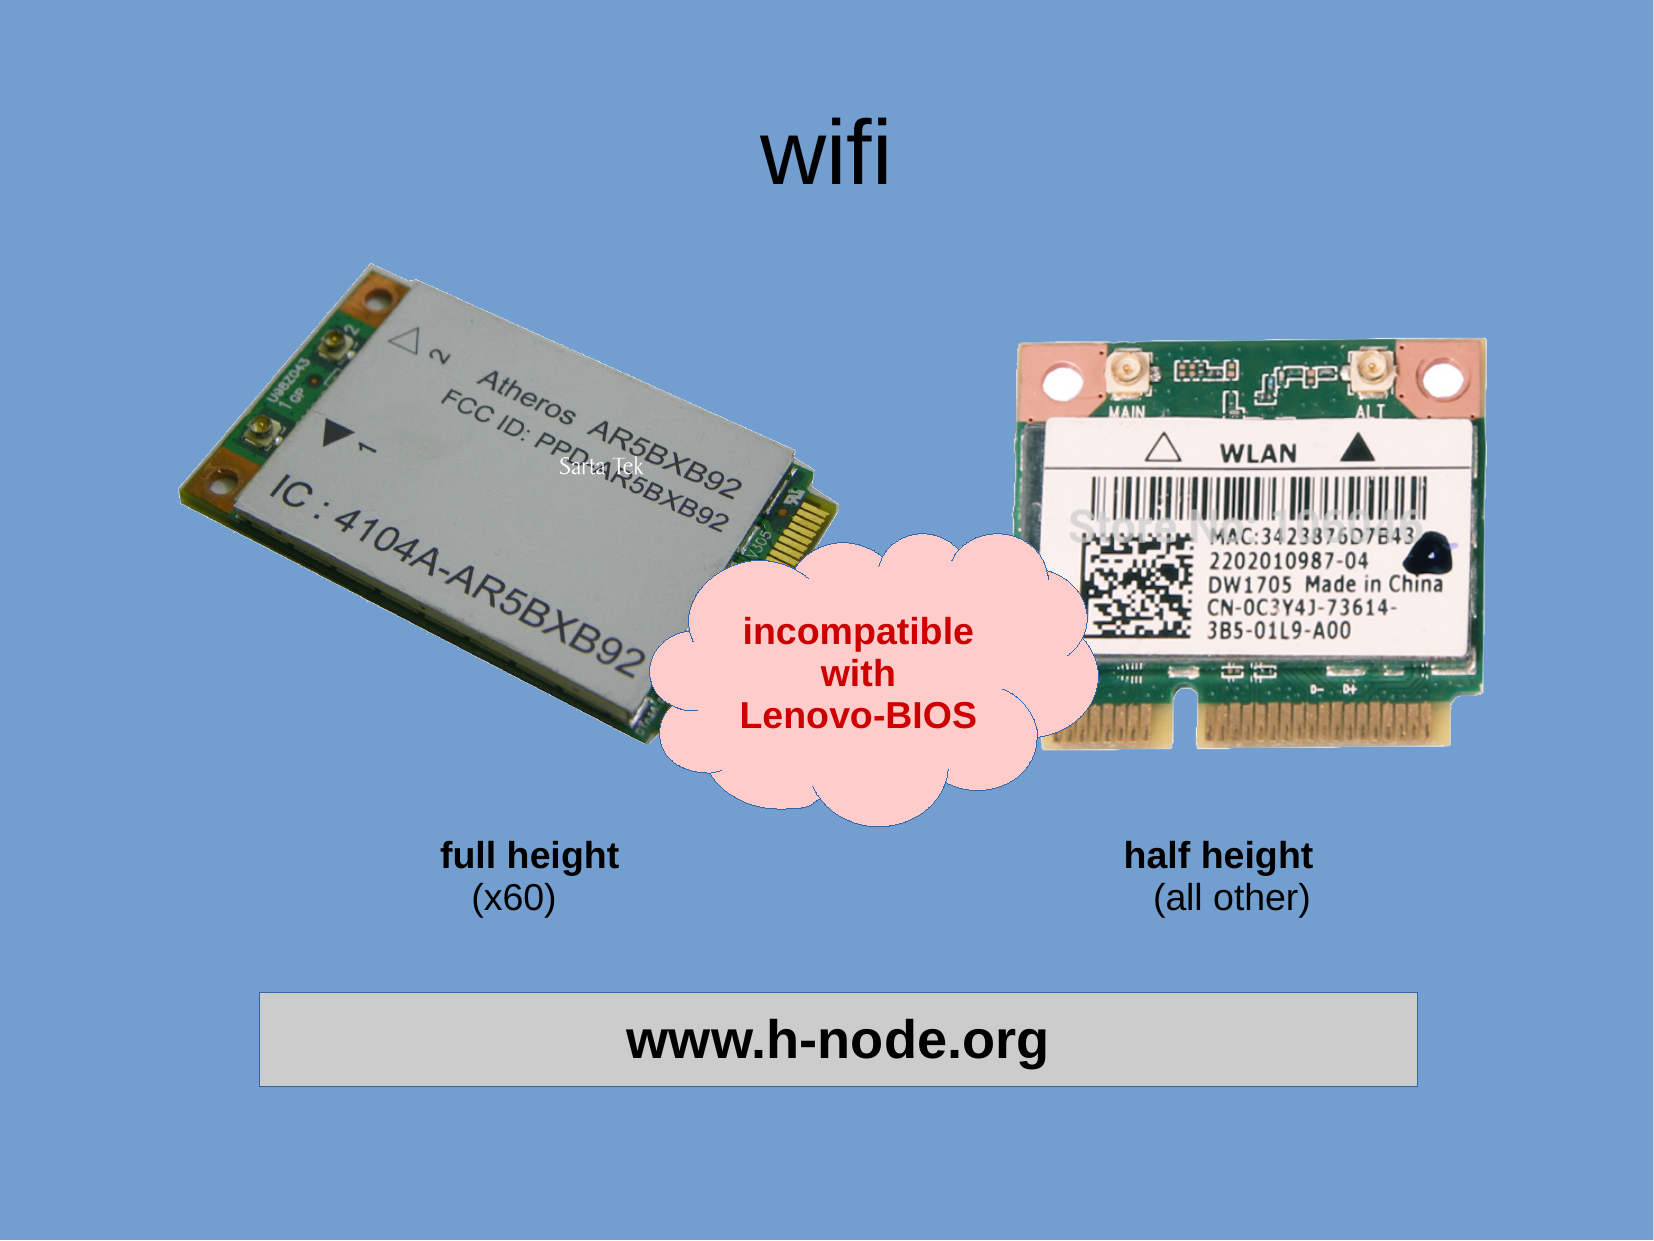

# wifi
incompatible
with
Lenovo-BIOS
full height half height
 (x60) (all other)
www.h-node.org